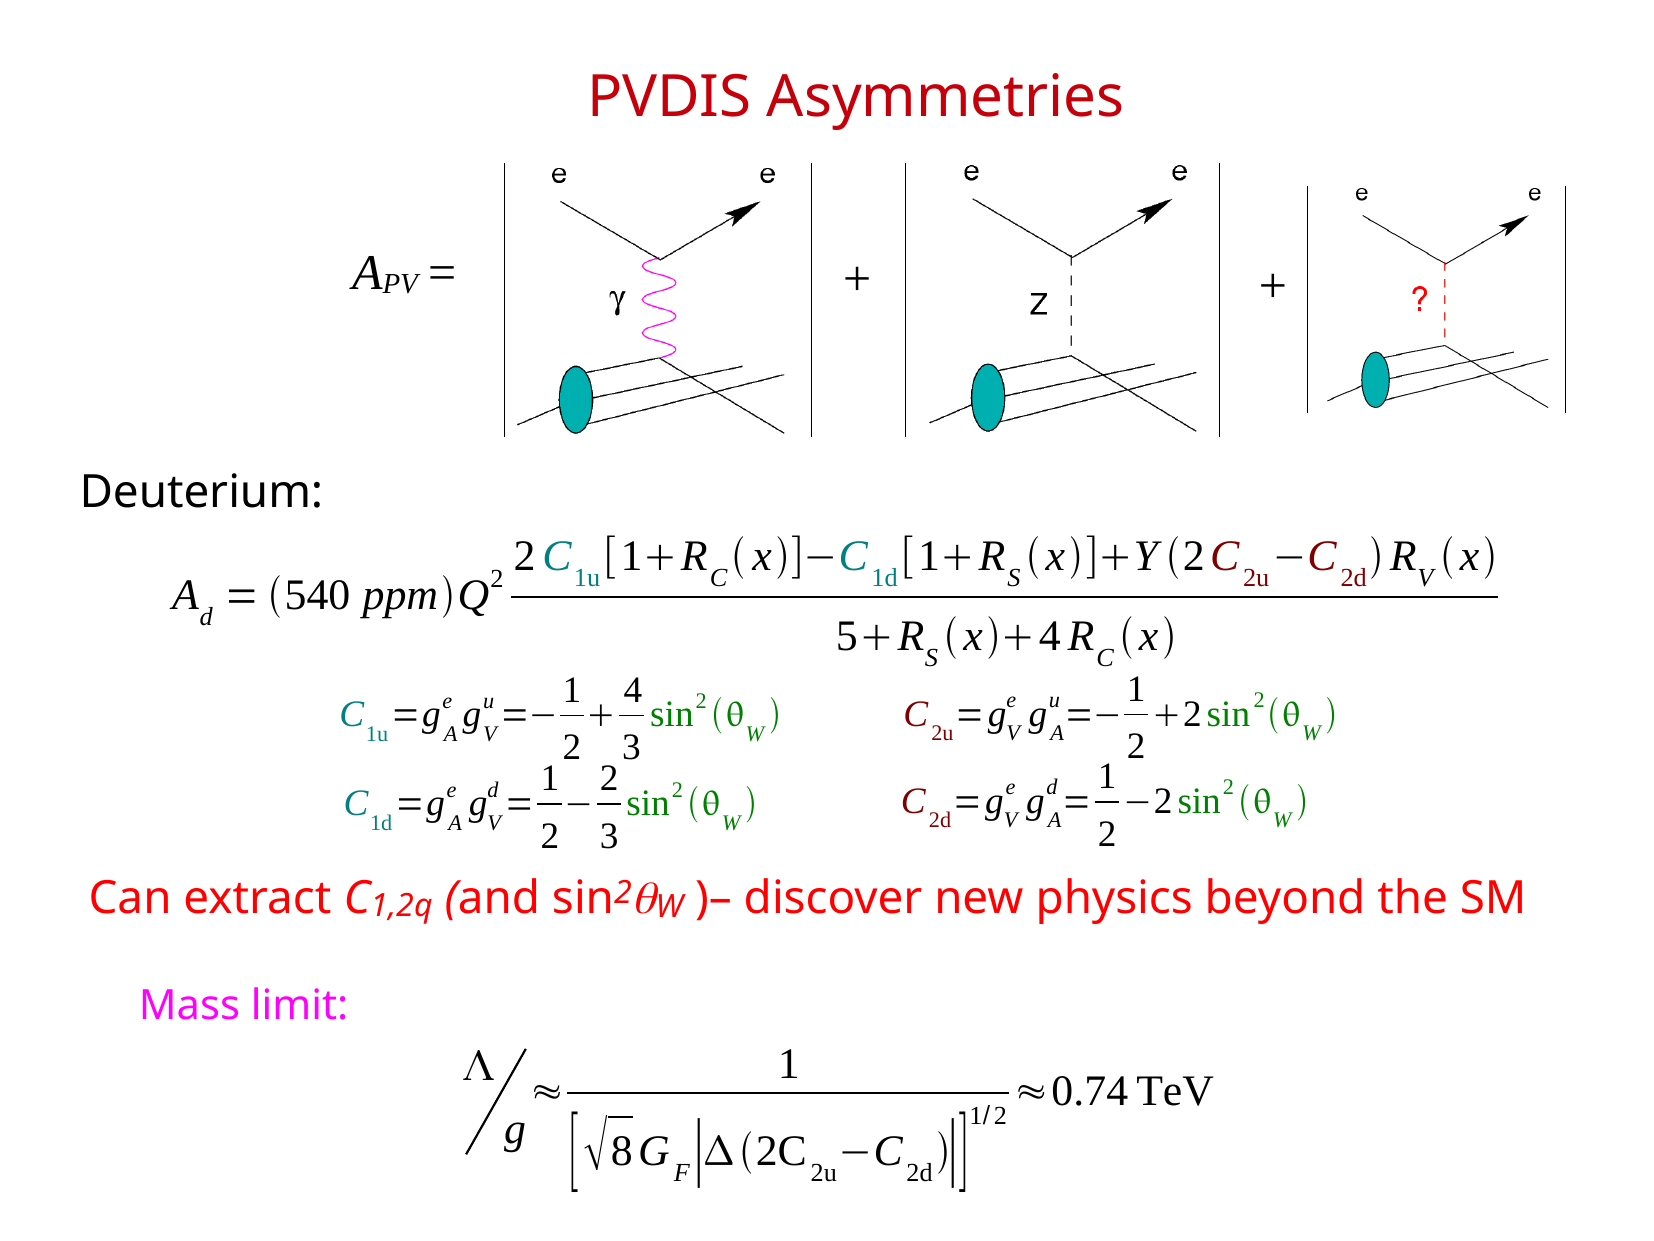

PVDIS Asymmetries
APV =
+
+
# Deuterium:
 Can extract C1,2q (and sin2qW )– discover new physics beyond the SM
Mass limit: